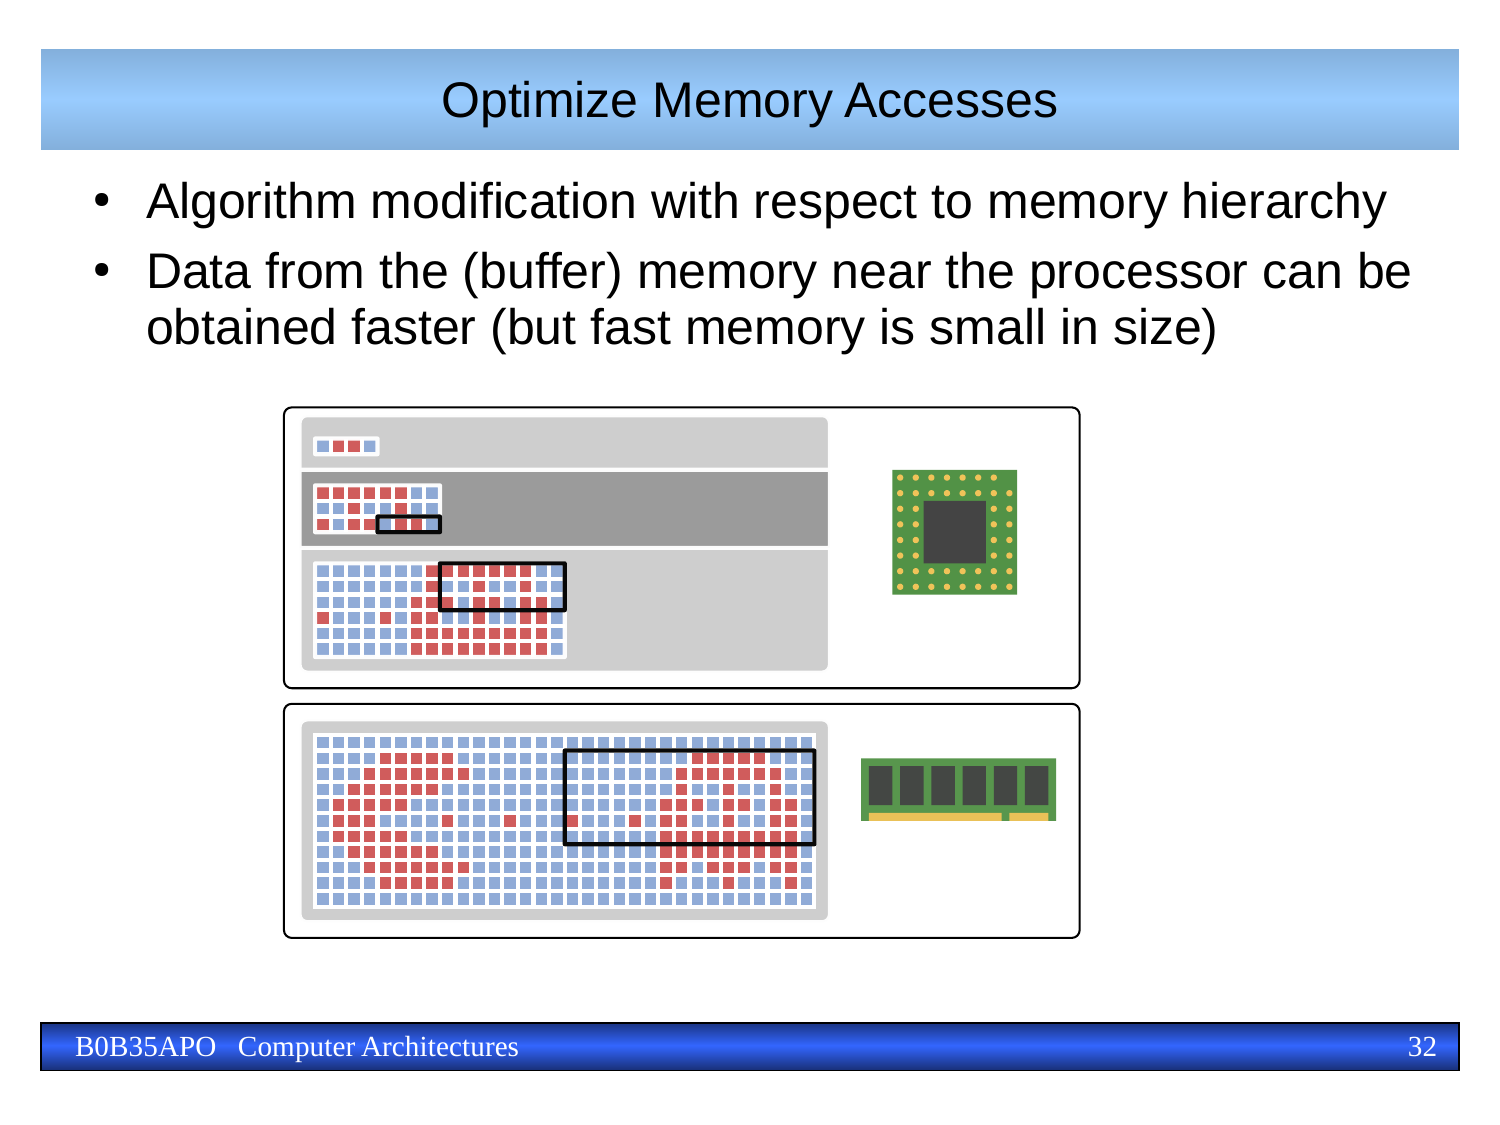

# Optimize Memory Accesses
Algorithm modification with respect to memory hierarchy
Data from the (buffer) memory near the processor can be obtained faster (but fast memory is small in size)
B0B35APO Computer Architectures
32